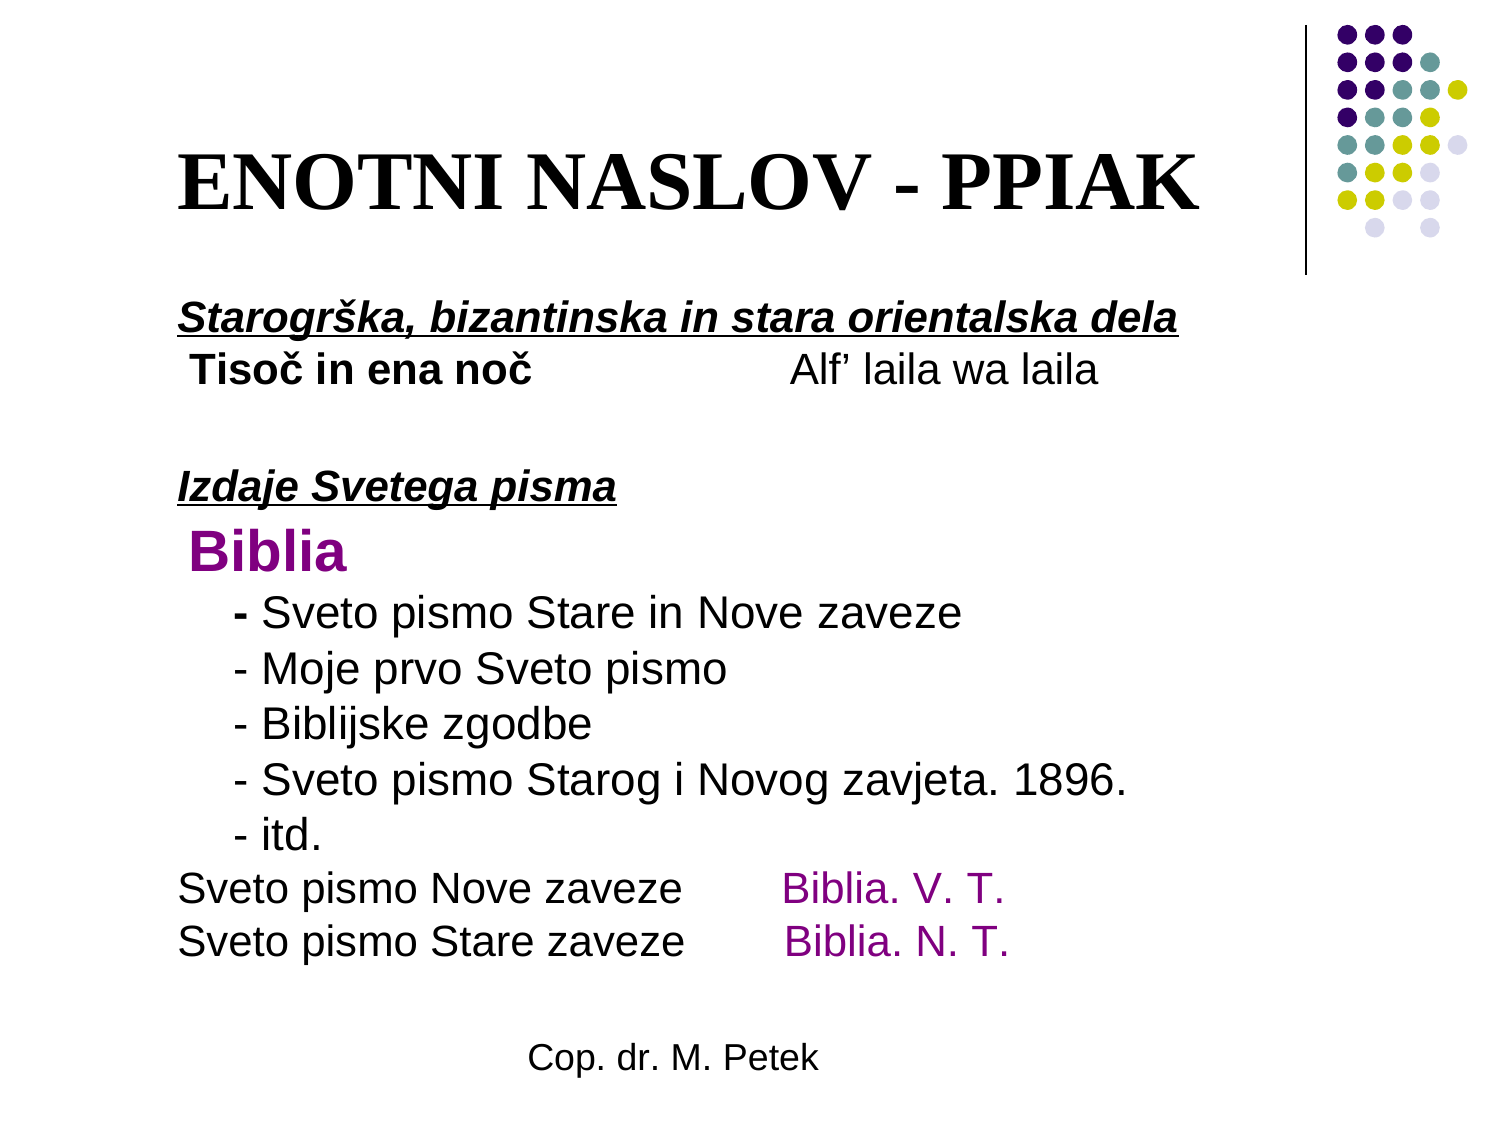

#
ENOTNI NASLOV - PPIAK
Starogrška, bizantinska in stara orientalska dela
 Tisoč in ena noč Alf’ laila wa laila
Izdaje Svetega pisma
 Biblia
- Sveto pismo Stare in Nove zaveze
- Moje prvo Sveto pismo
- Biblijske zgodbe
- Sveto pismo Starog i Novog zavjeta. 1896.
- itd.
Sveto pismo Nove zaveze Biblia. V. T.
Sveto pismo Stare zaveze Biblia. N. T.
Cop. dr. M. Petek